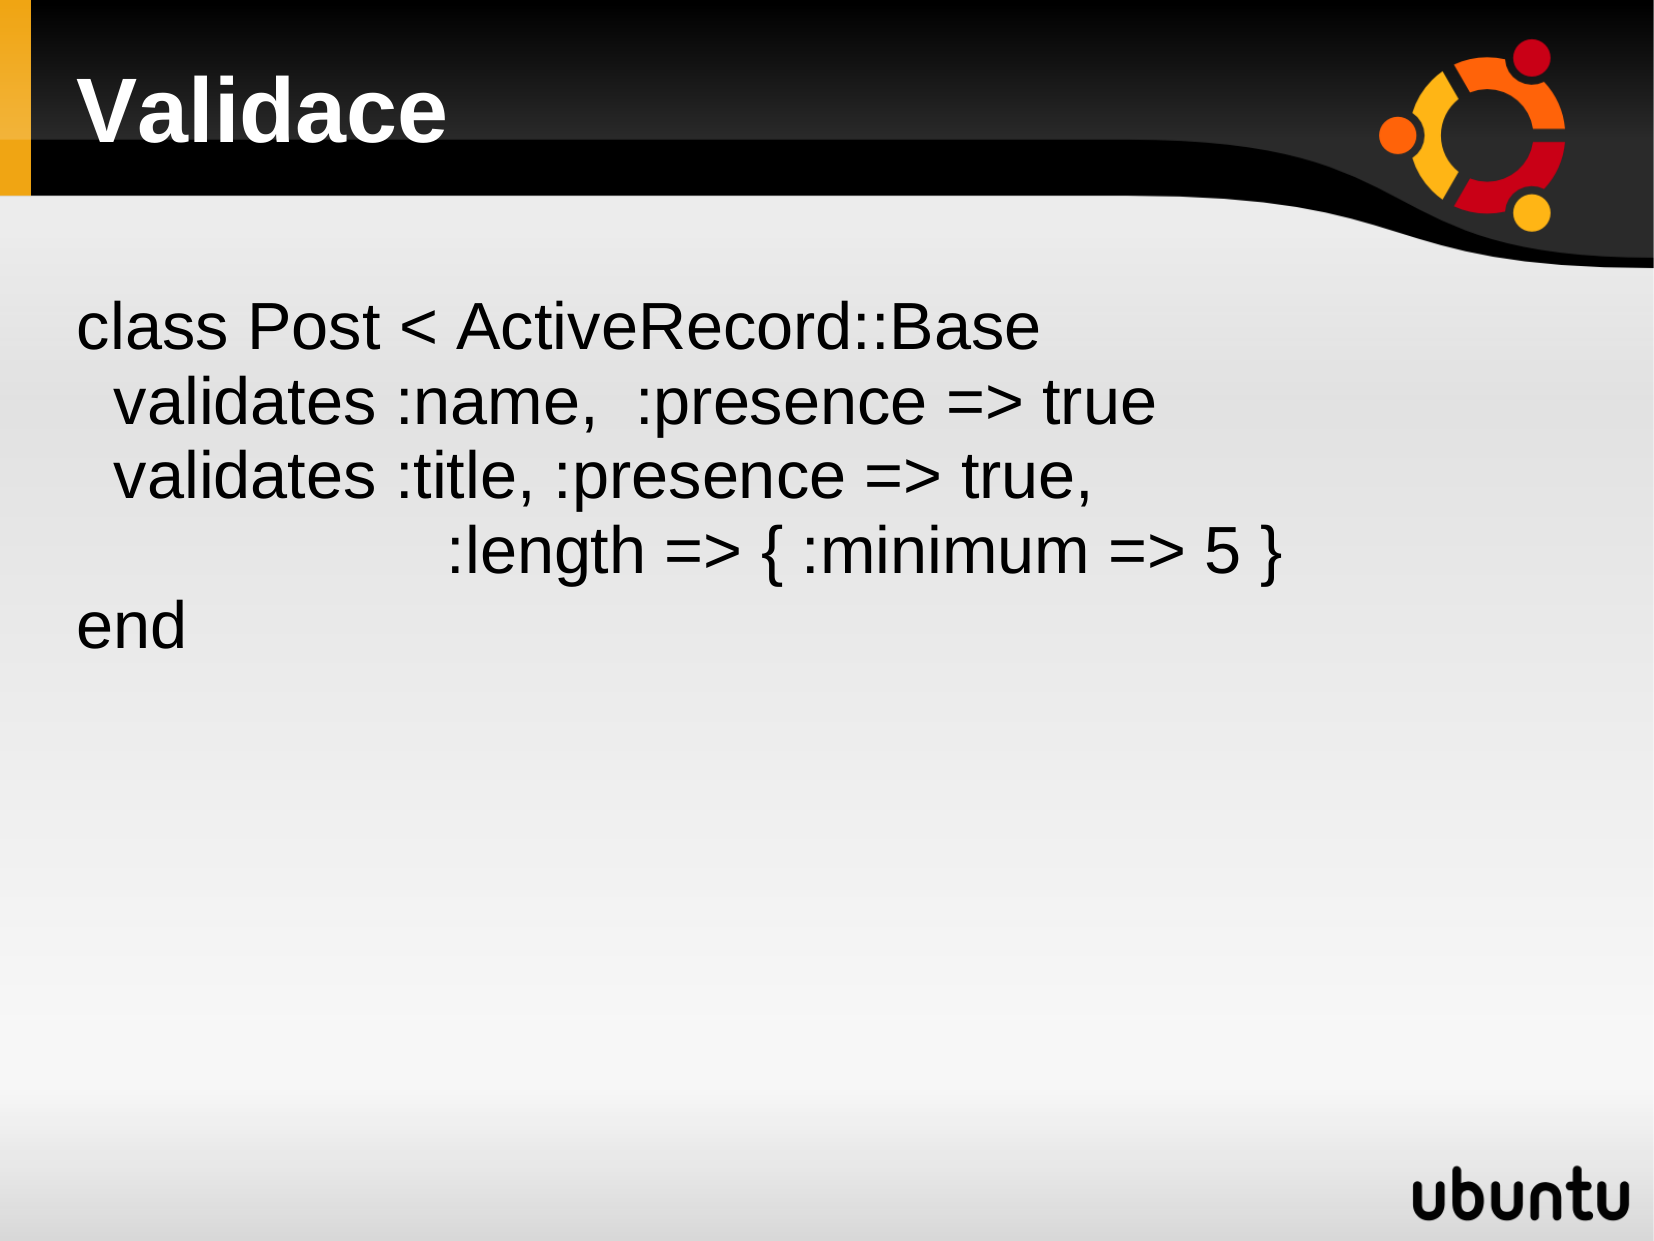

# Validace
class Post < ActiveRecord::Base
 validates :name, :presence => true
 validates :title, :presence => true,
 :length => { :minimum => 5 }
end